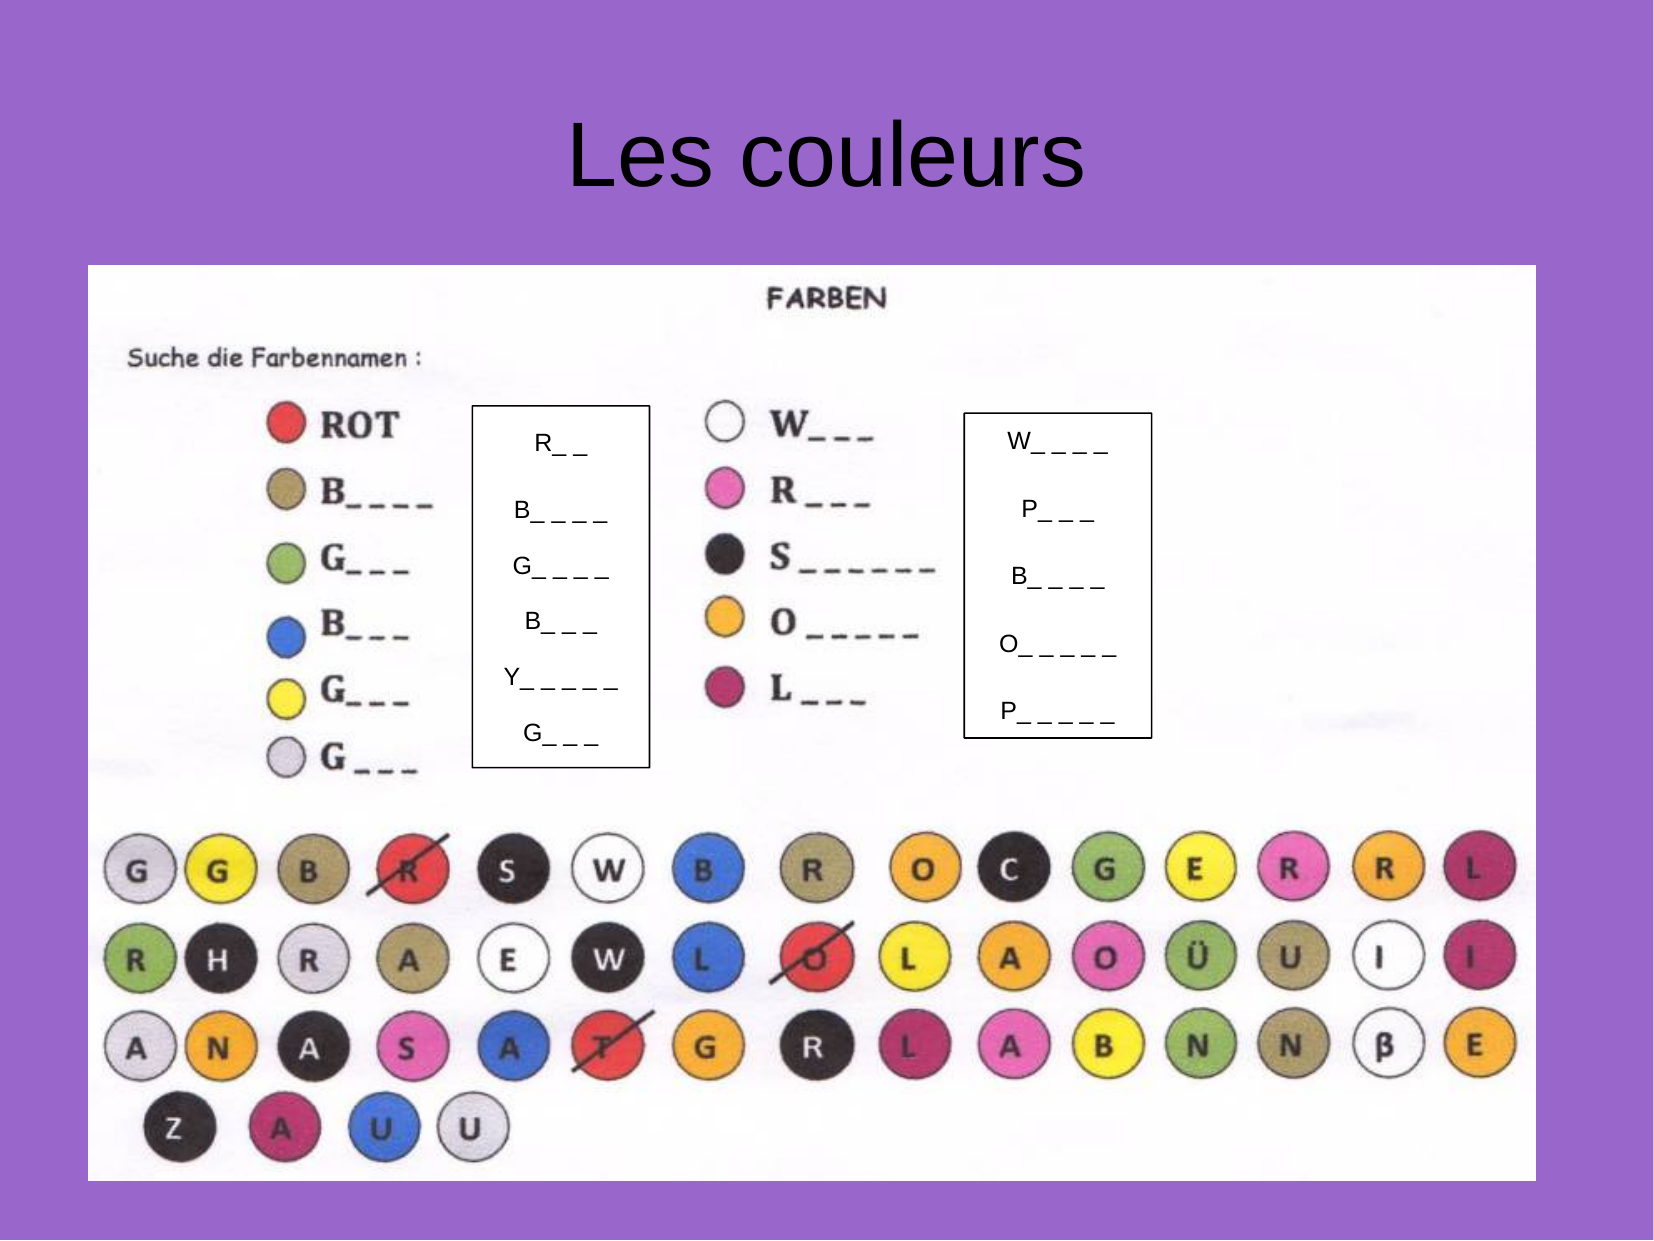

# Les couleurs
R_ _
B_ _ _ _
G_ _ _ _
B_ _ _
Y_ _ _ _ _
G_ _ _
W_ _ _ _
P_ _ _
B_ _ _ _
O_ _ _ _ _
P_ _ _ _ _